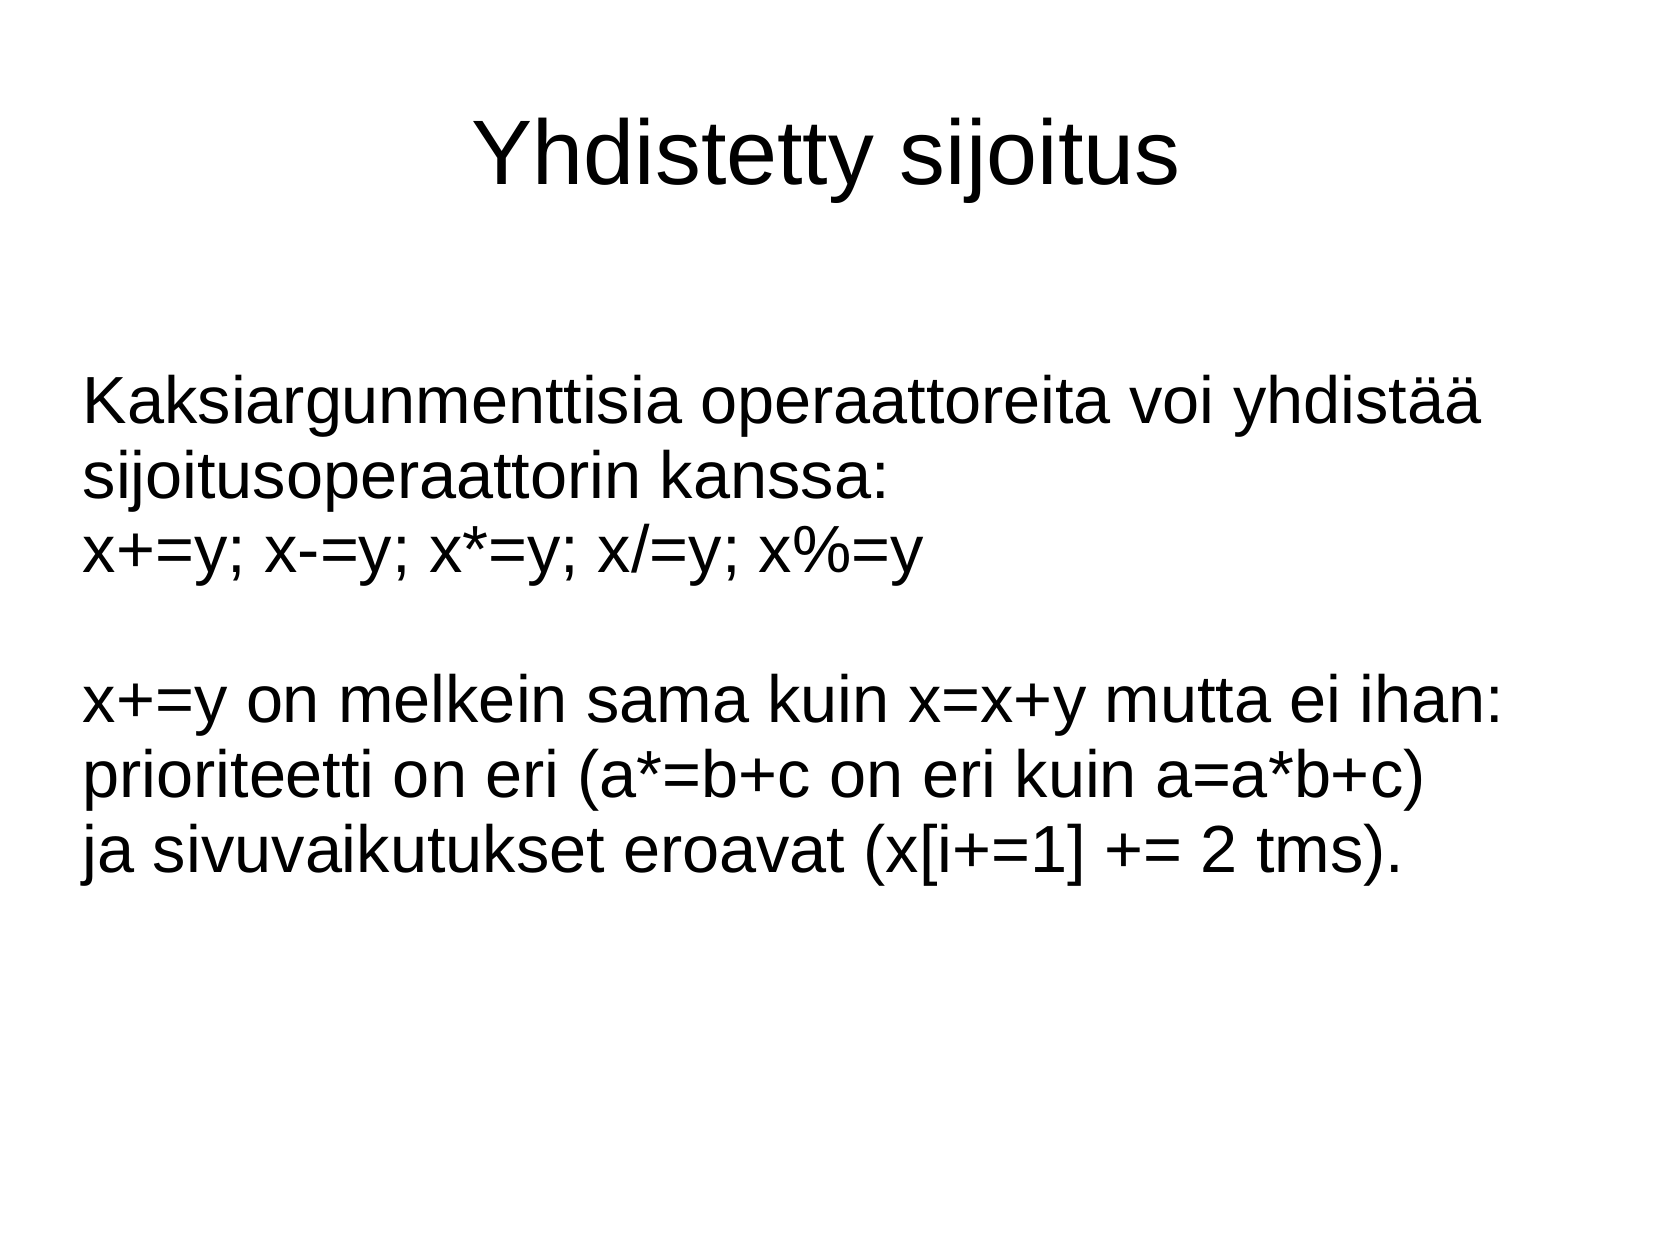

# Yhdistetty sijoitus
Kaksiargunmenttisia operaattoreita voi yhdistää sijoitusoperaattorin kanssa:
x+=y; x-=y; x*=y; x/=y; x%=y
x+=y on melkein sama kuin x=x+y mutta ei ihan:
prioriteetti on eri (a*=b+c on eri kuin a=a*b+c)
ja sivuvaikutukset eroavat (x[i+=1] += 2 tms).